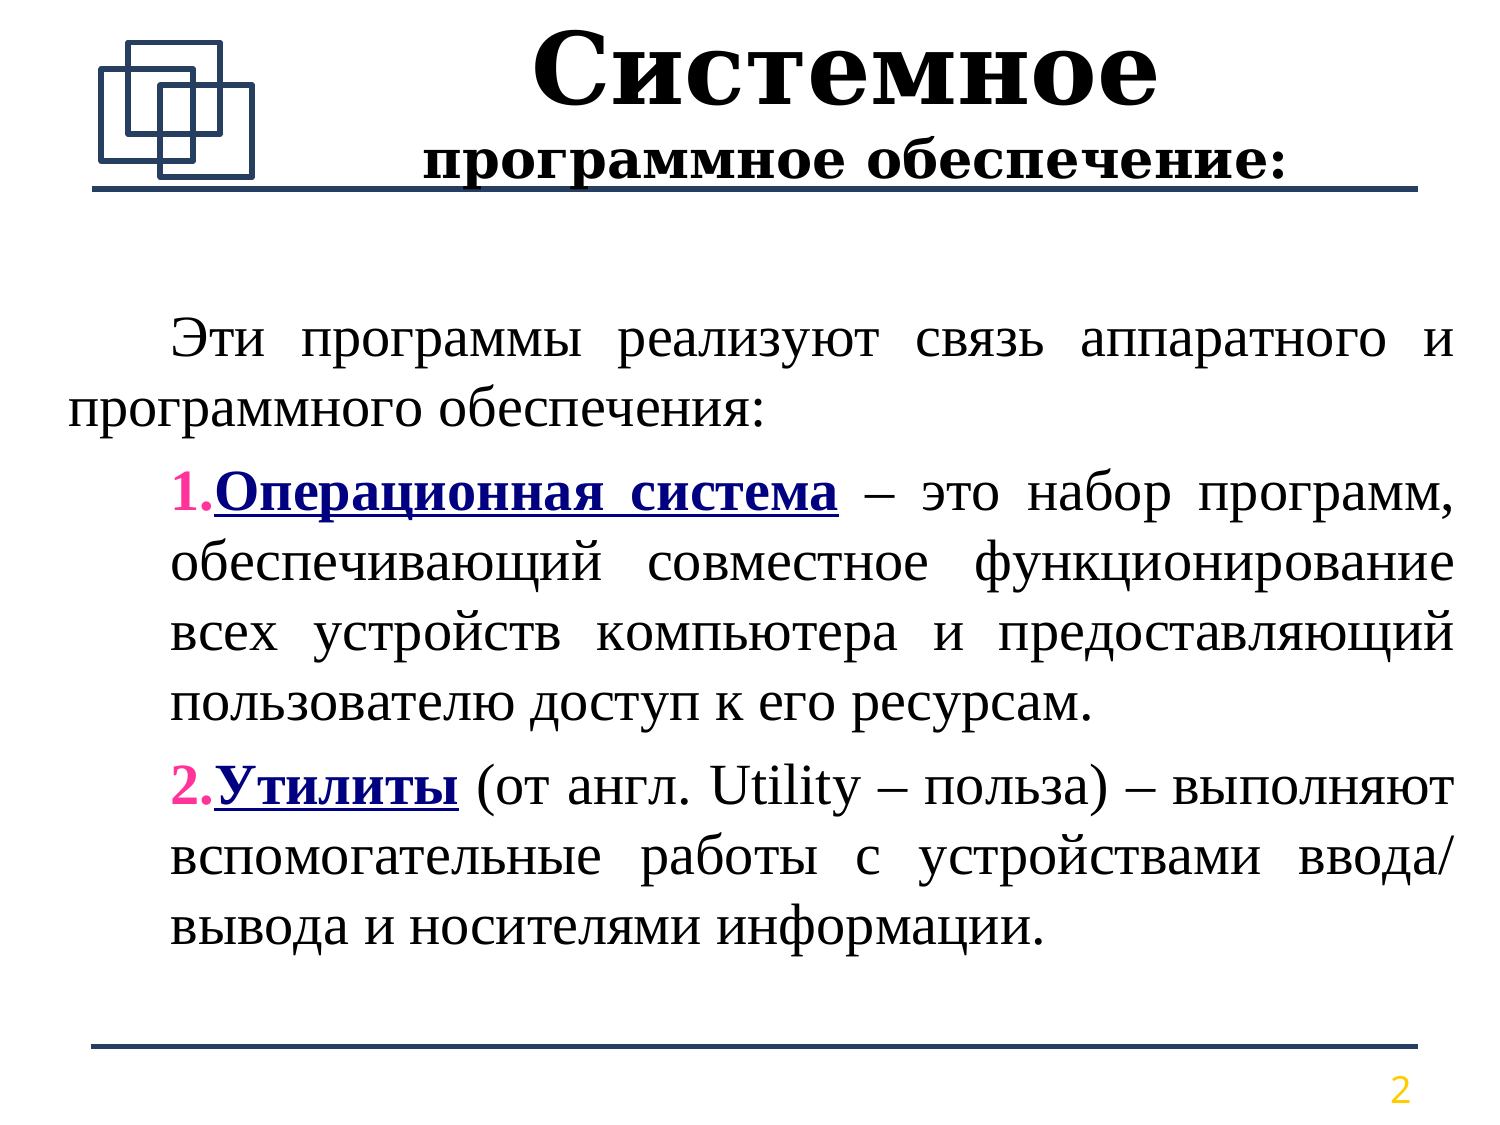

Системное
программное обеспечение:
# Эти программы реализуют связь аппаратного и программного обеспечения:
Операционная система – это набор программ, обеспечивающий совместное функционирование всех устройств компьютера и предоставляющий пользователю доступ к его ресурсам.
Утилиты (от англ. Utility – польза) – выполняют вспомогательные работы с устройствами ввода/вывода и носителями информации.